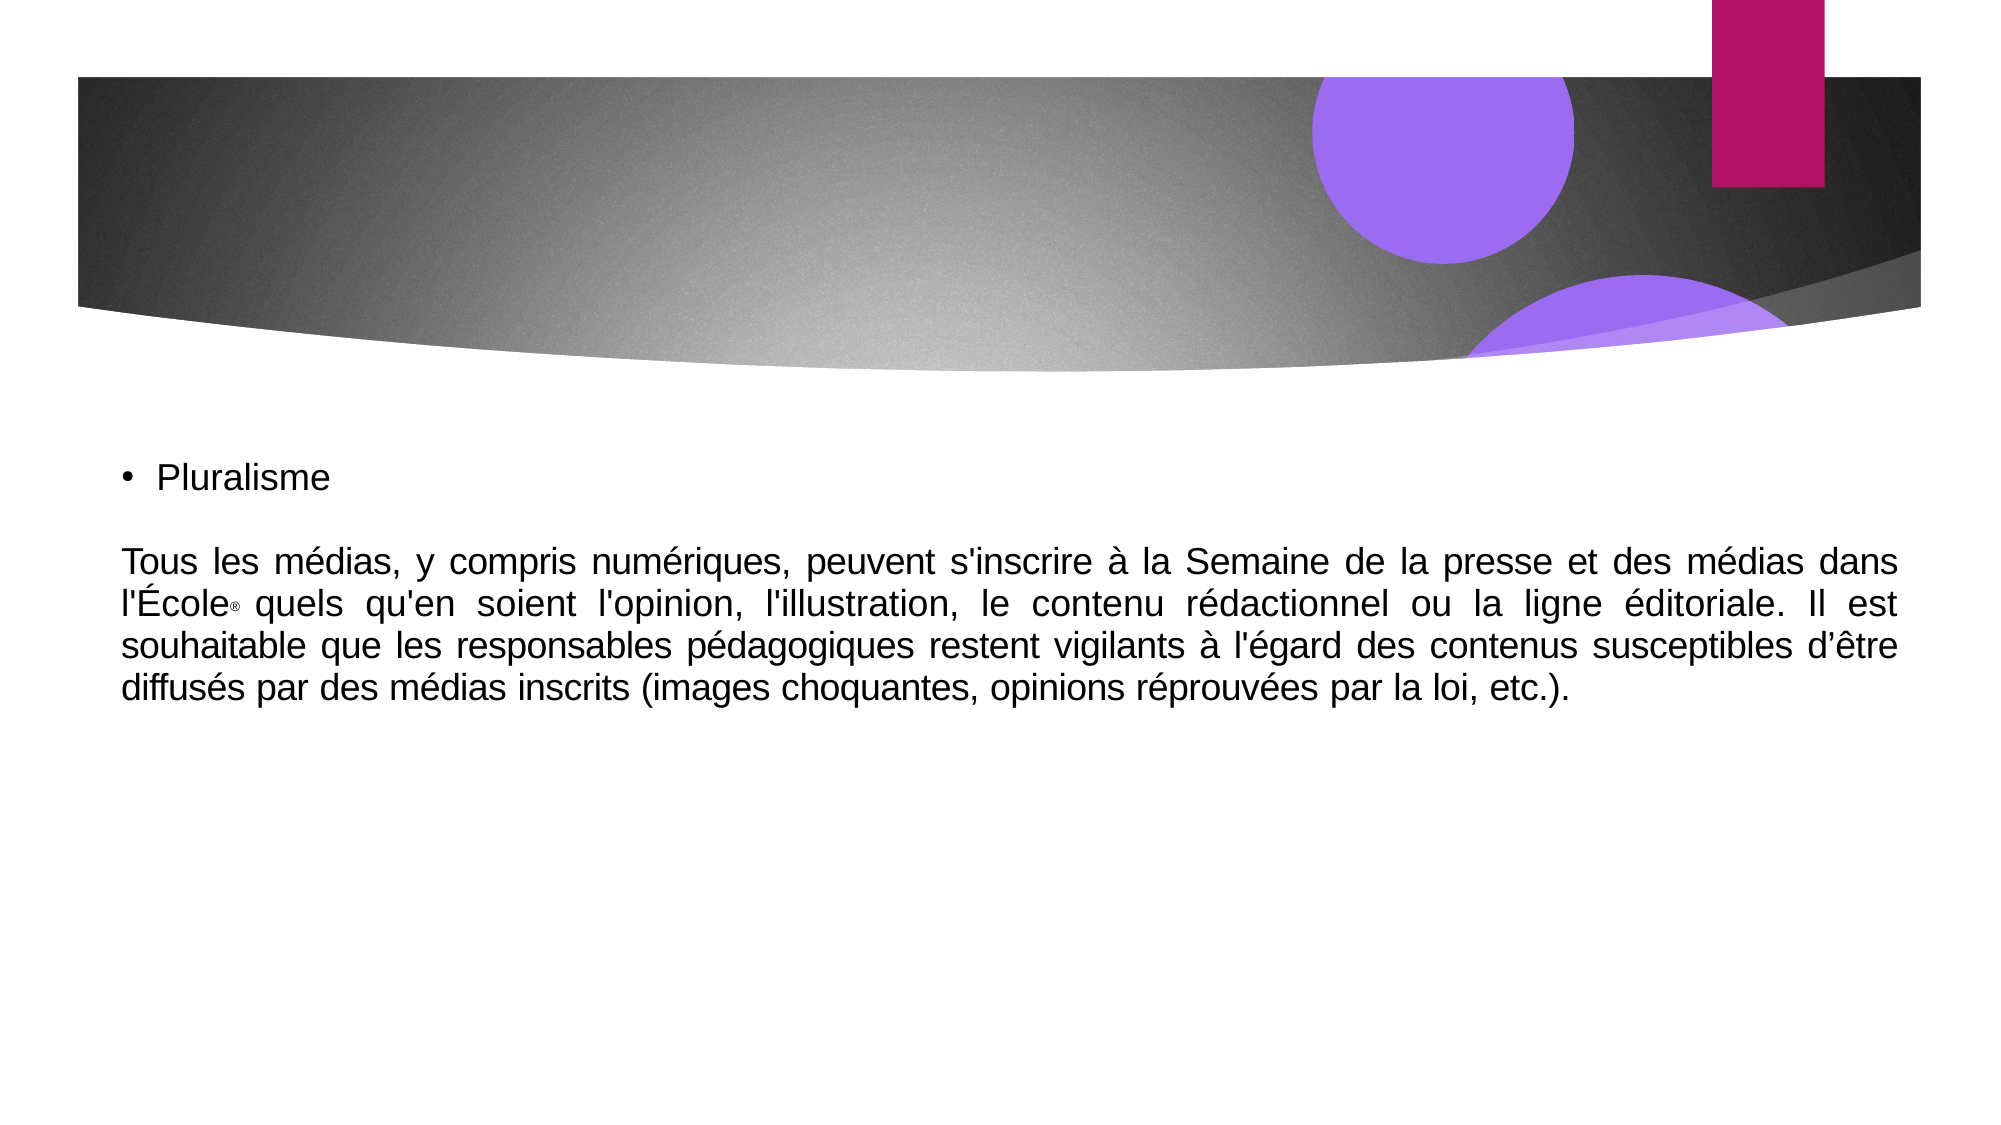

#
Pluralisme
Tous les médias, y compris numériques, peuvent s'inscrire à la Semaine de la presse et des médias dans l'École® quels qu'en soient l'opinion, l'illustration, le contenu rédactionnel ou la ligne éditoriale. Il est souhaitable que les responsables pédagogiques restent vigilants à l'égard des contenus susceptibles d’être diffusés par des médias inscrits (images choquantes, opinions réprouvées par la loi, etc.).